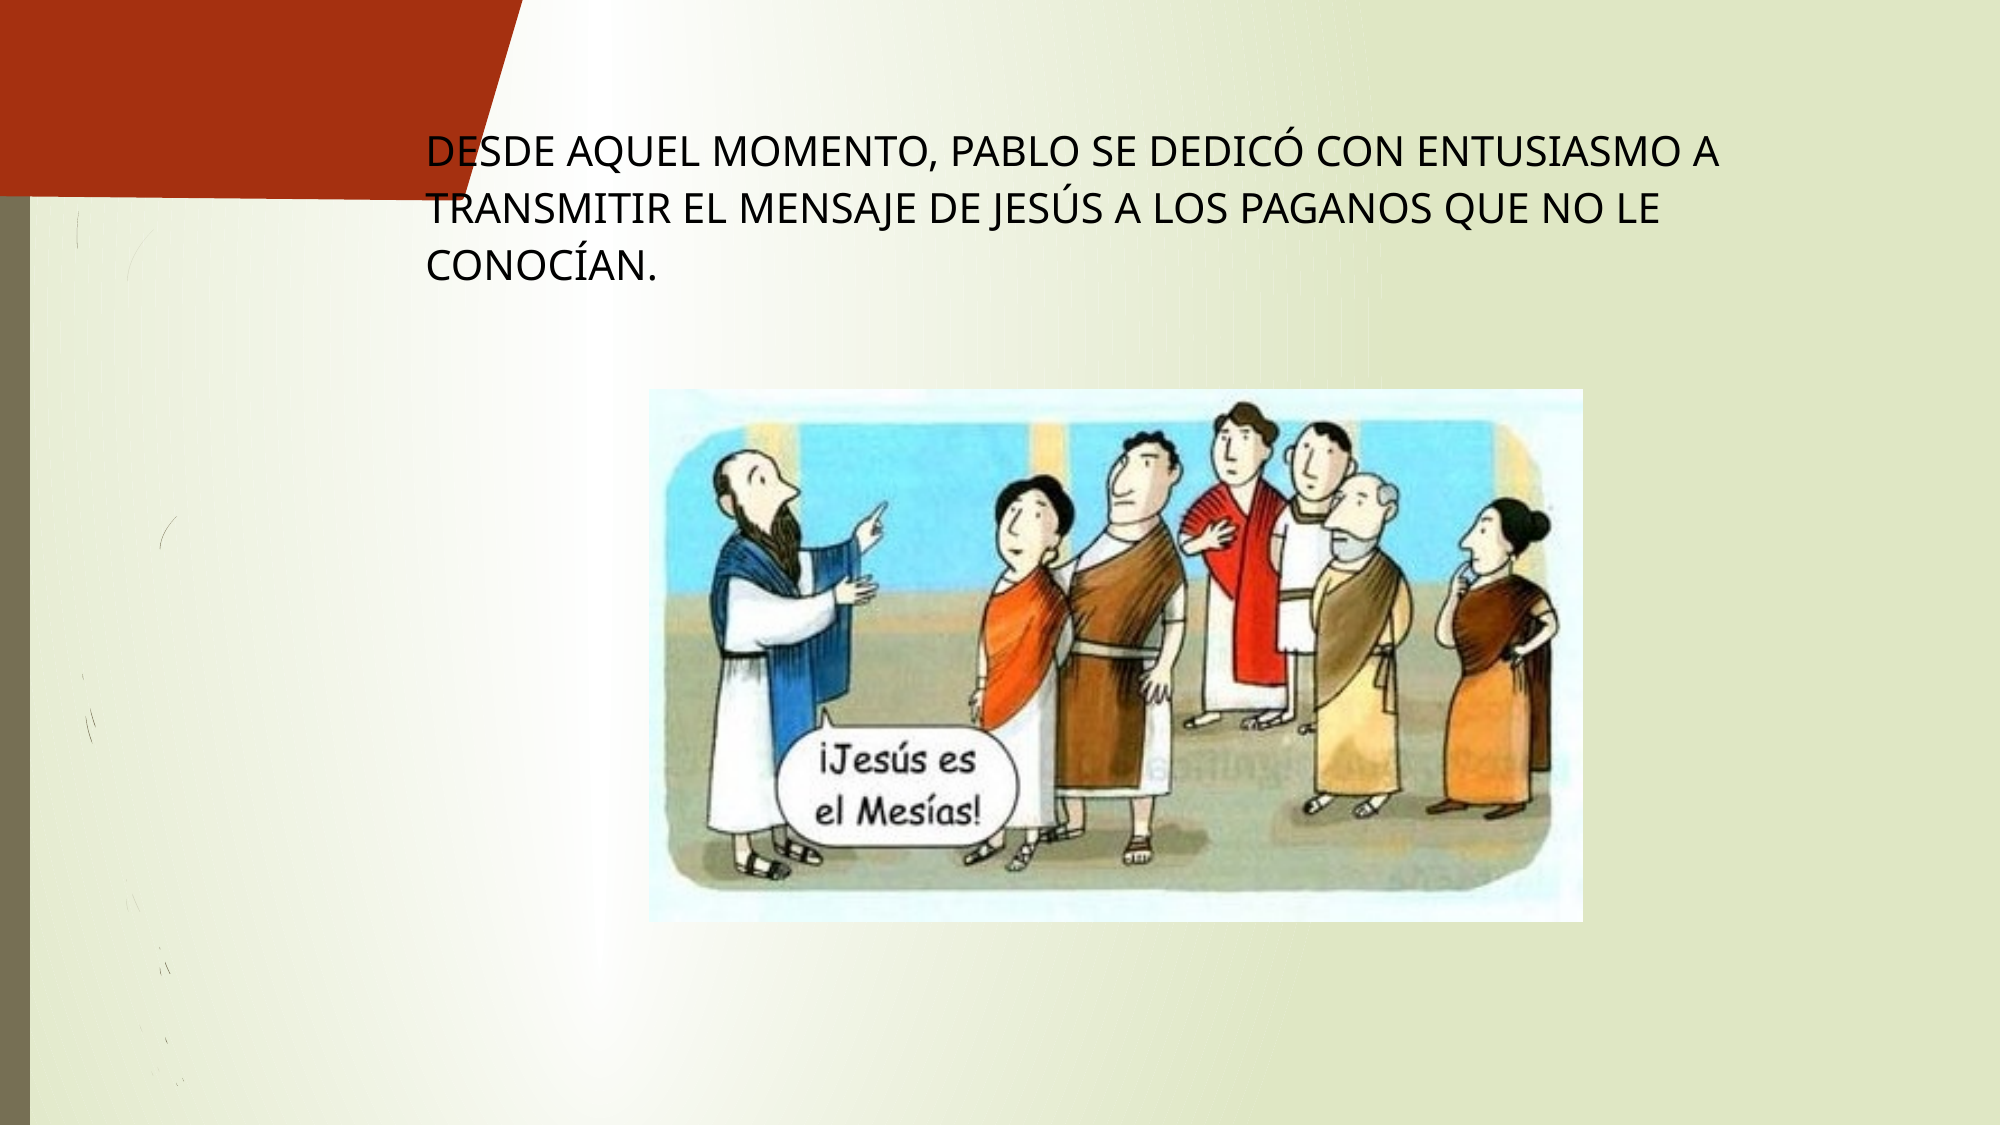

# DESDE AQUEL MOMENTO, PABLO SE DEDICÓ CON ENTUSIASMO A TRANSMITIR EL MENSAJE DE JESÚS A LOS PAGANOS QUE NO LE CONOCÍAN.